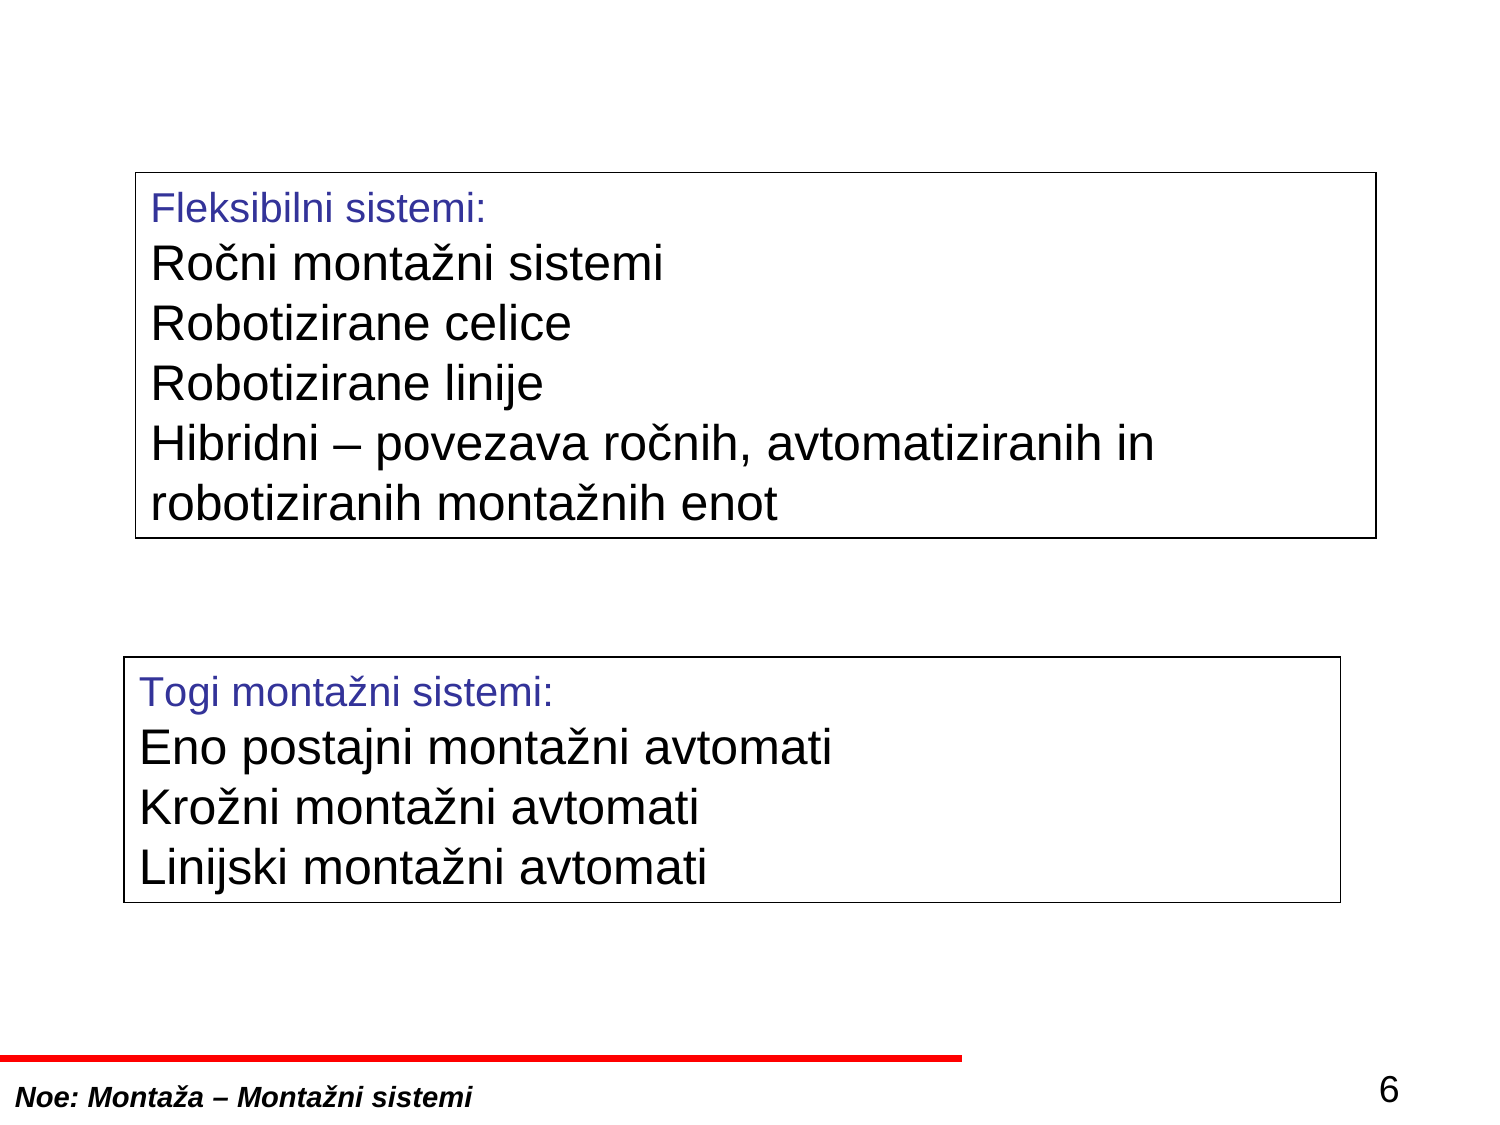

Fleksibilni sistemi:
Ročni montažni sistemi
Robotizirane celice
Robotizirane linije
Hibridni – povezava ročnih, avtomatiziranih in robotiziranih montažnih enot
Togi montažni sistemi:
Eno postajni montažni avtomati
Krožni montažni avtomati
Linijski montažni avtomati
6